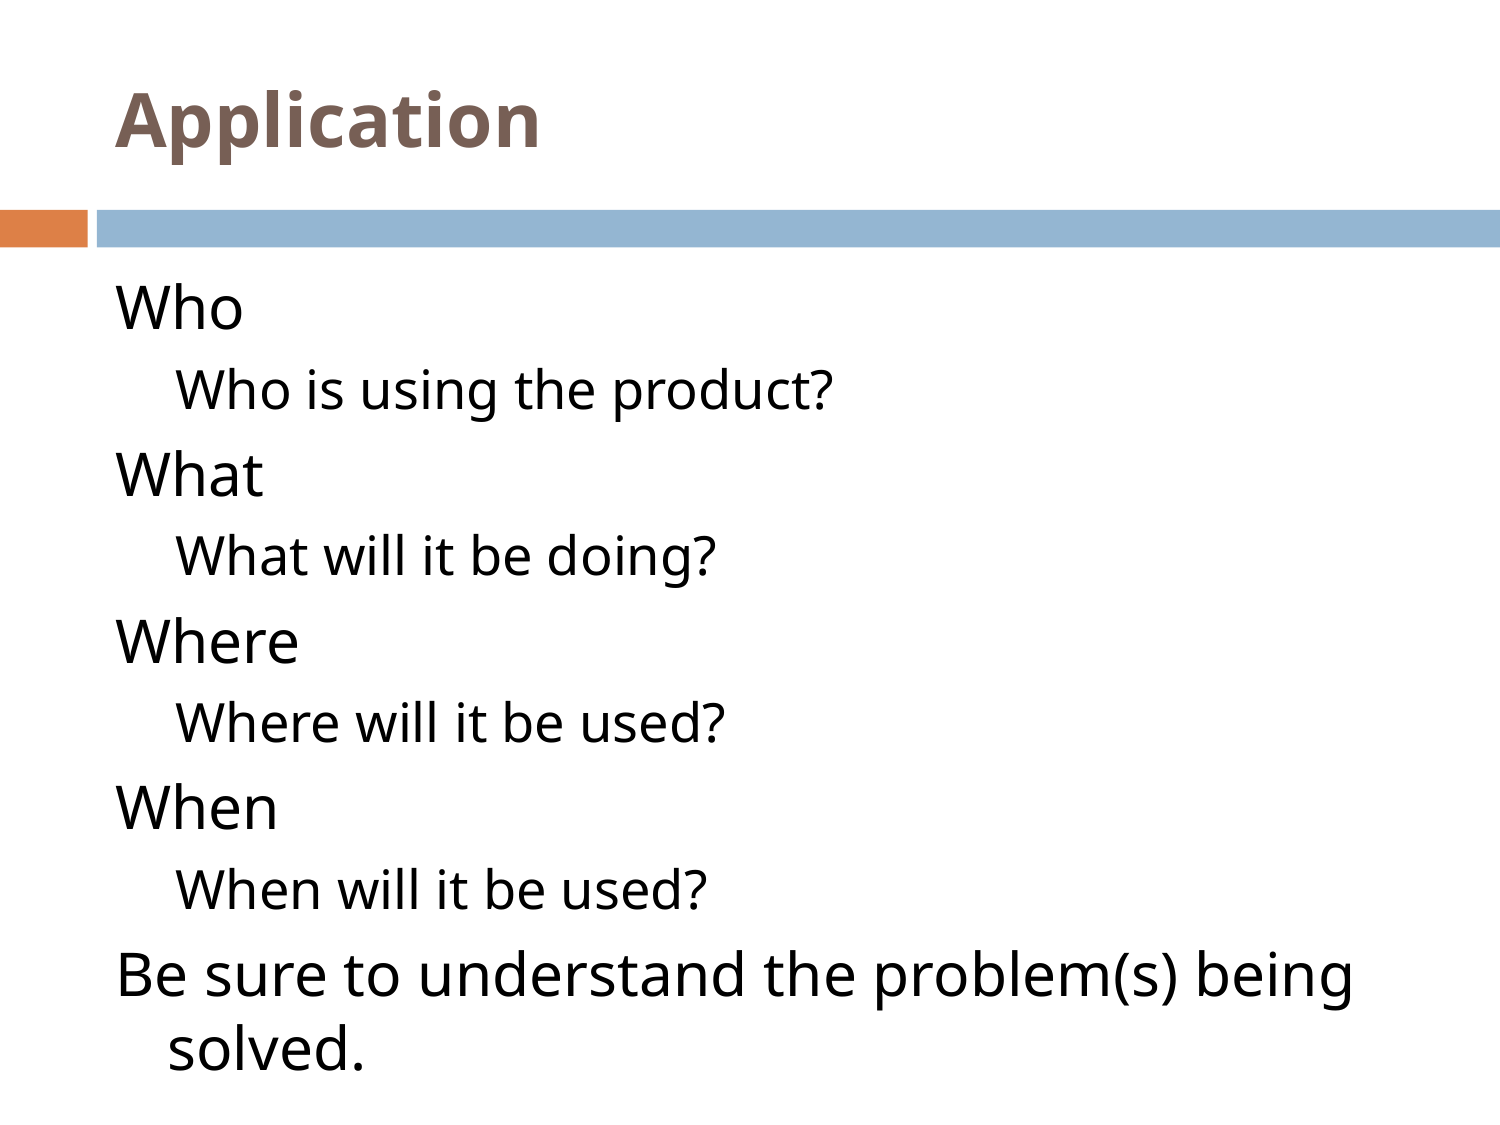

# Application
Who
Who is using the product?
What
What will it be doing?
Where
Where will it be used?
When
When will it be used?
Be sure to understand the problem(s) being solved.